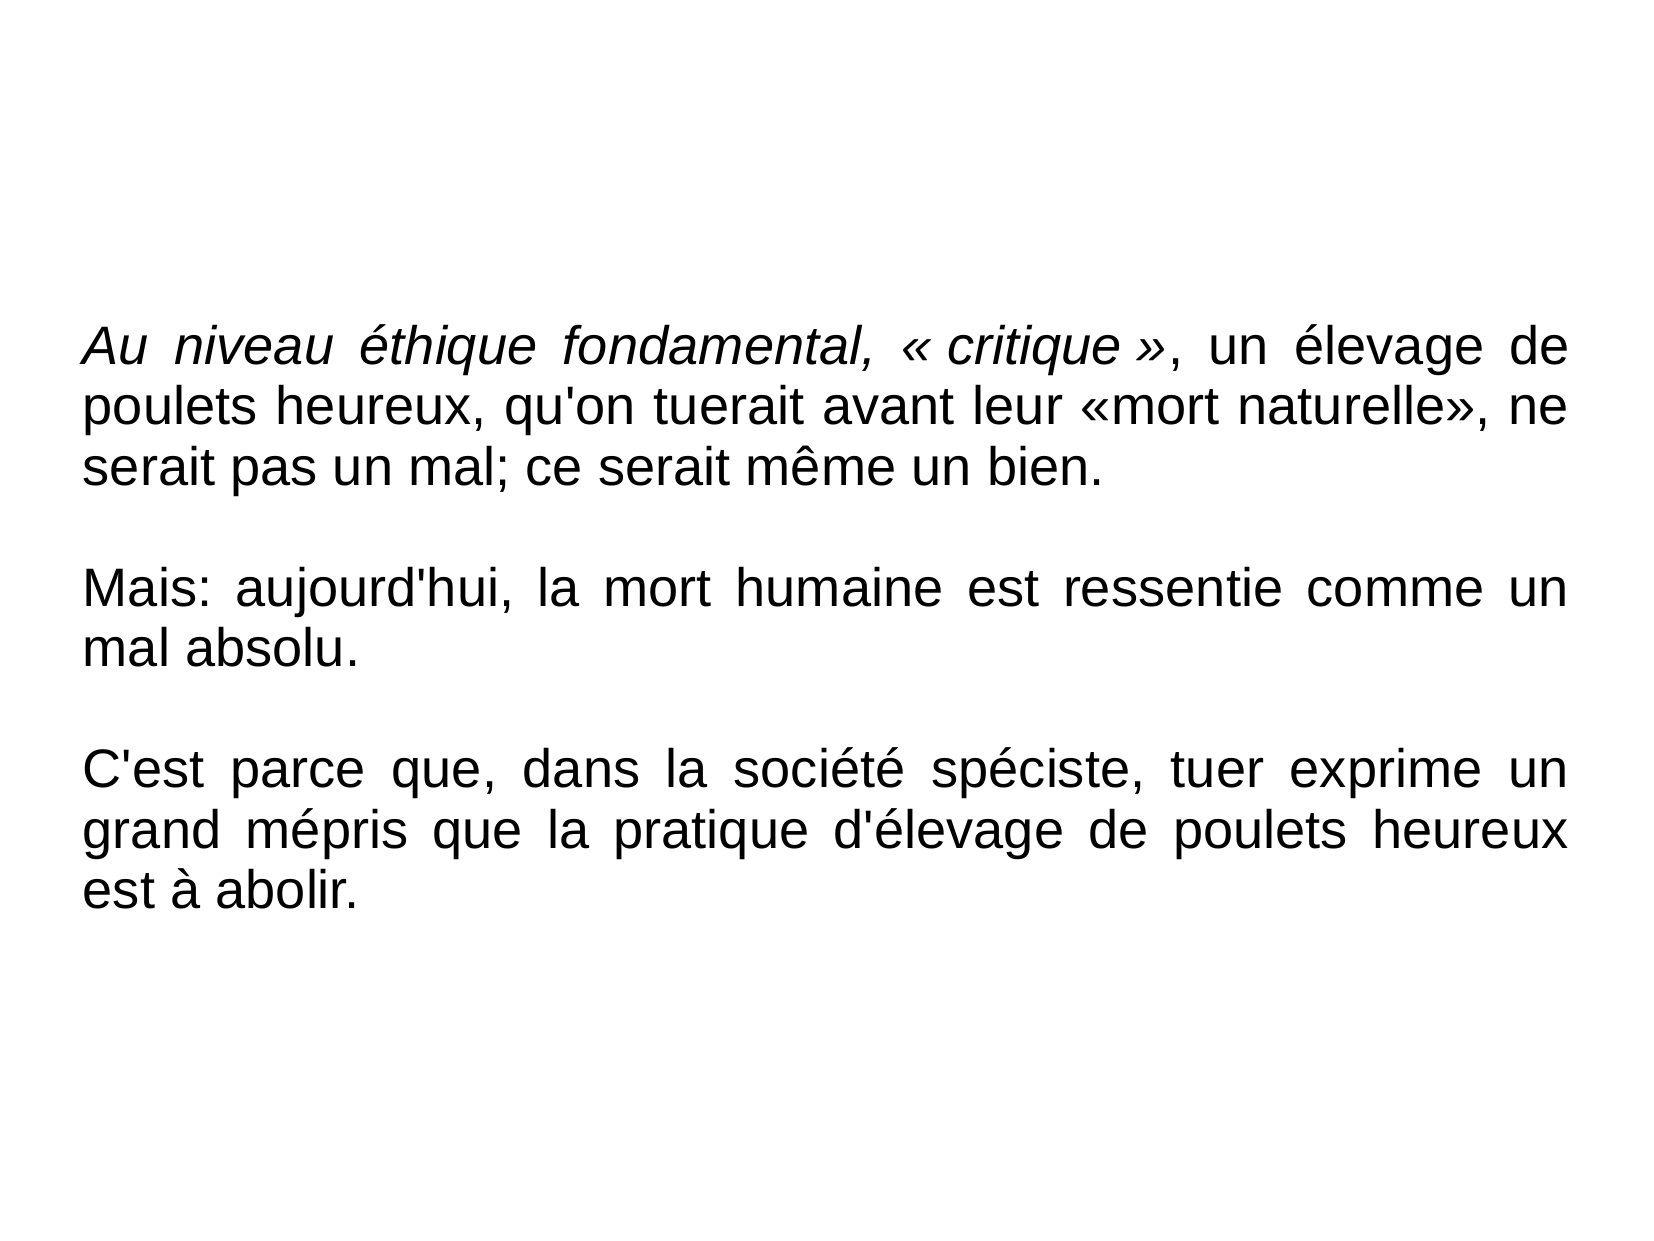

Au niveau éthique fondamental, « critique », un élevage de poulets heureux, qu'on tuerait avant leur «mort naturelle», ne serait pas un mal; ce serait même un bien.
Mais: aujourd'hui, la mort humaine est ressentie comme un mal absolu.
C'est parce que, dans la société spéciste, tuer exprime un grand mépris que la pratique d'élevage de poulets heureux est à abolir.